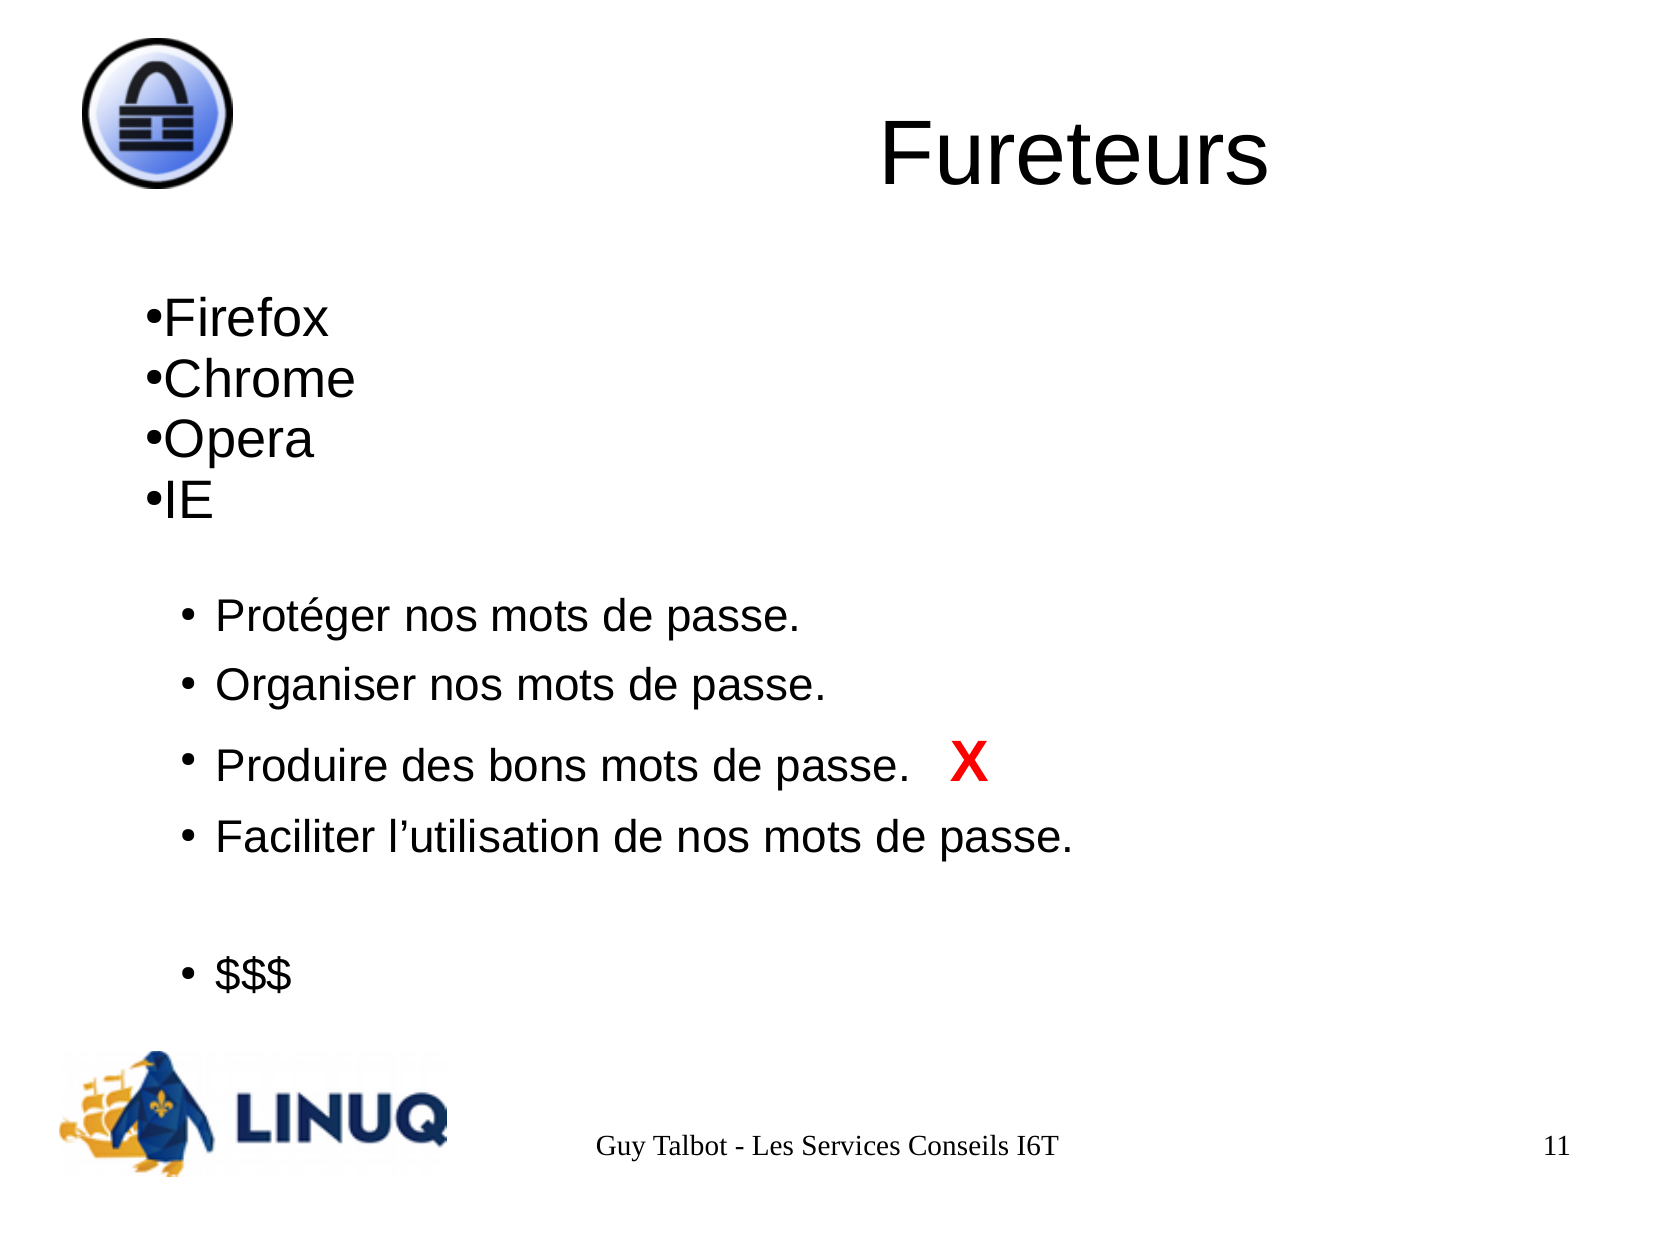

# Fureteurs
Firefox
Chrome
Opera
IE
Protéger nos mots de passe.
Organiser nos mots de passe.
Produire des bons mots de passe. X
Faciliter l’utilisation de nos mots de passe.
$$$
Guy Talbot - Les Services Conseils I6T
11